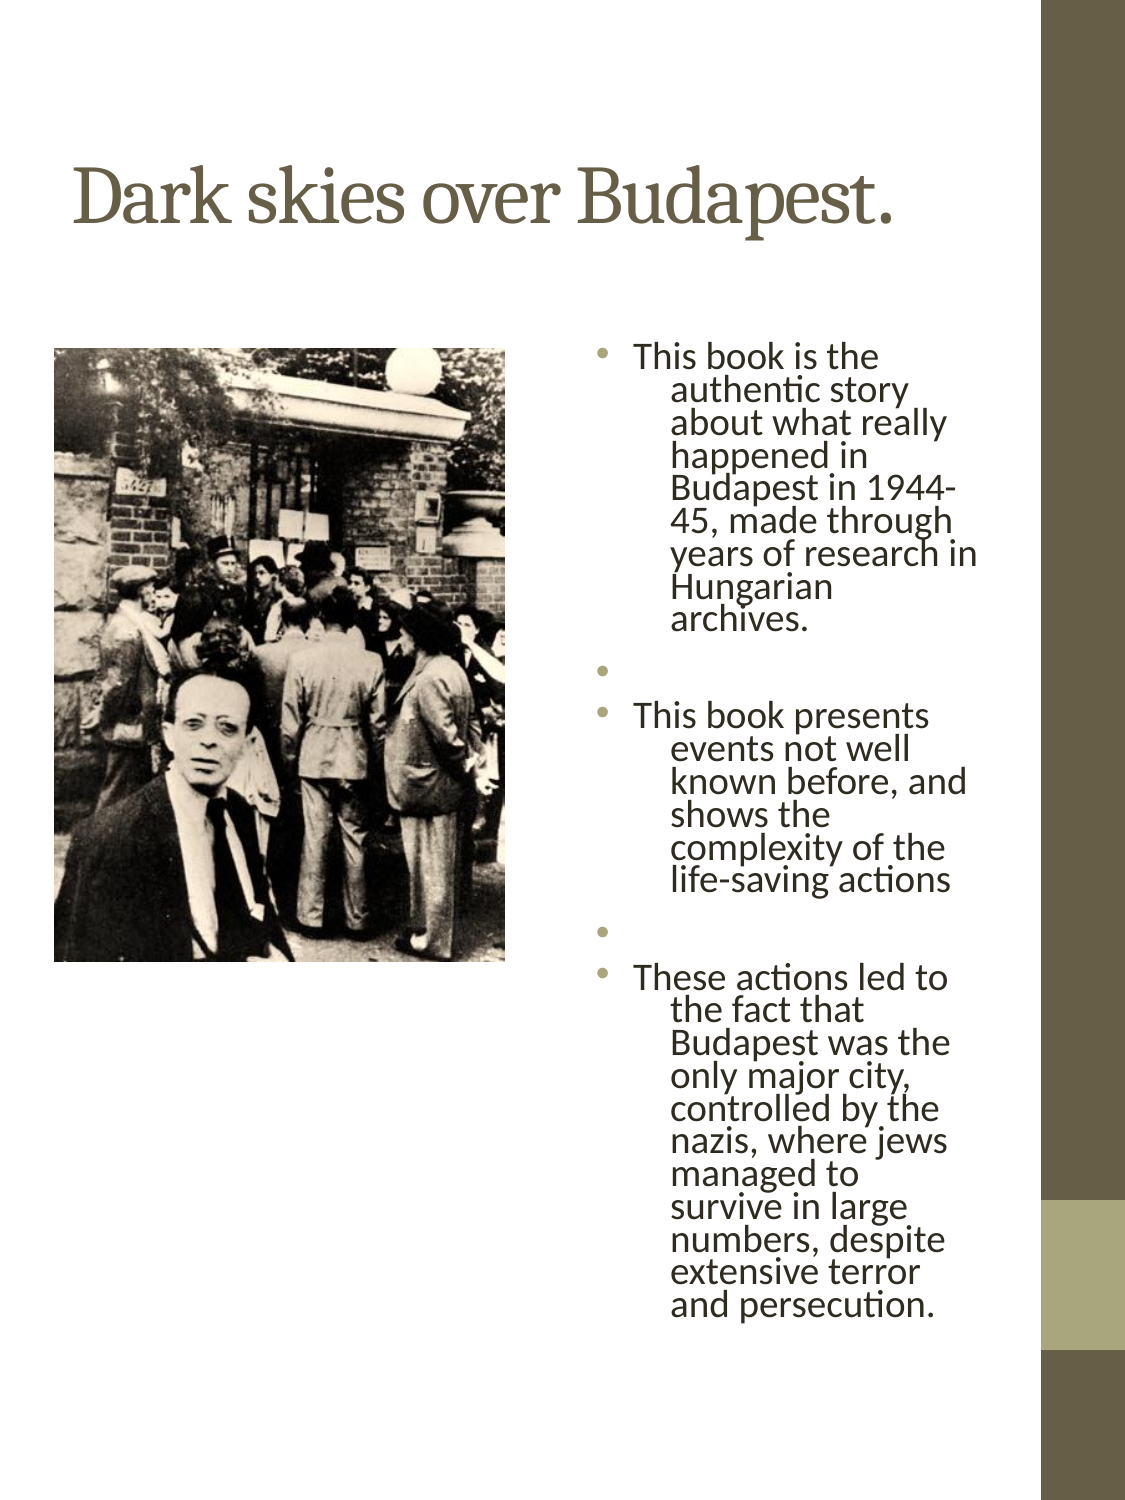

# Dark skies over Budapest.
This book is the authentic story about what really happened in Budapest in 1944-45, made through years of research in Hungarian archives.
This book presents events not well known before, and shows the complexity of the life-saving actions
These actions led to the fact that Budapest was the only major city, controlled by the nazis, where jews managed to survive in large numbers, despite extensive terror and persecution.